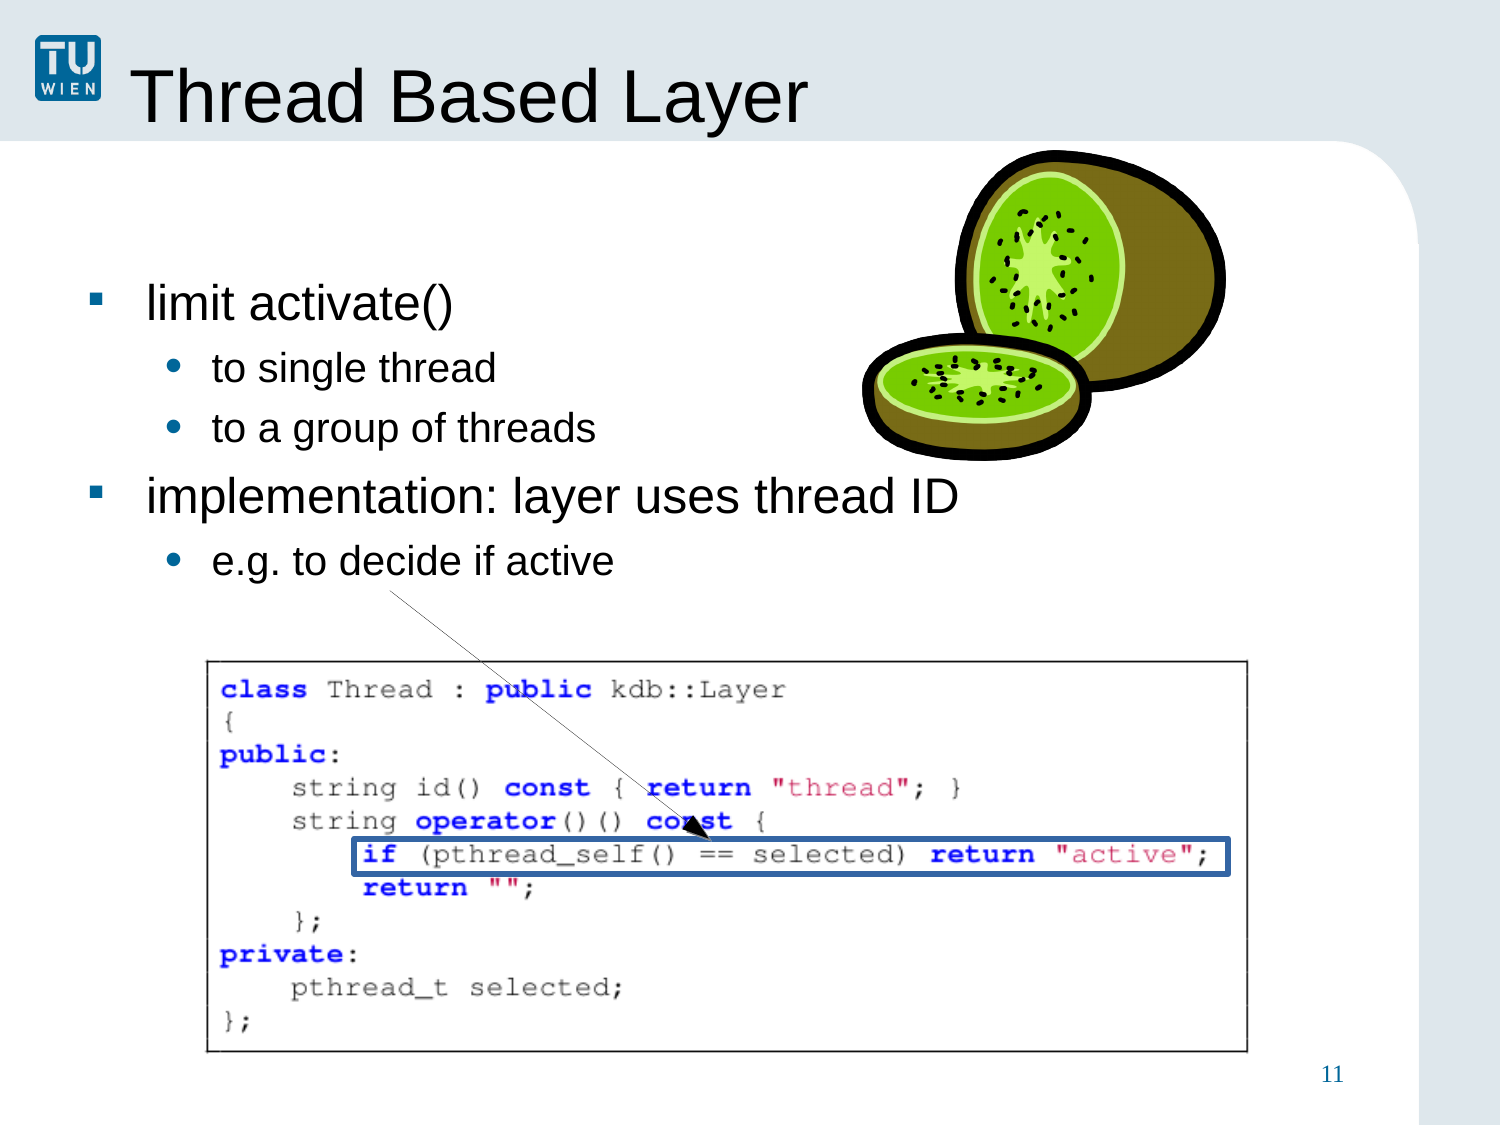

# Thread Based Layer
limit activate()
to single thread
to a group of threads
implementation: layer uses thread ID
e.g. to decide if active
11